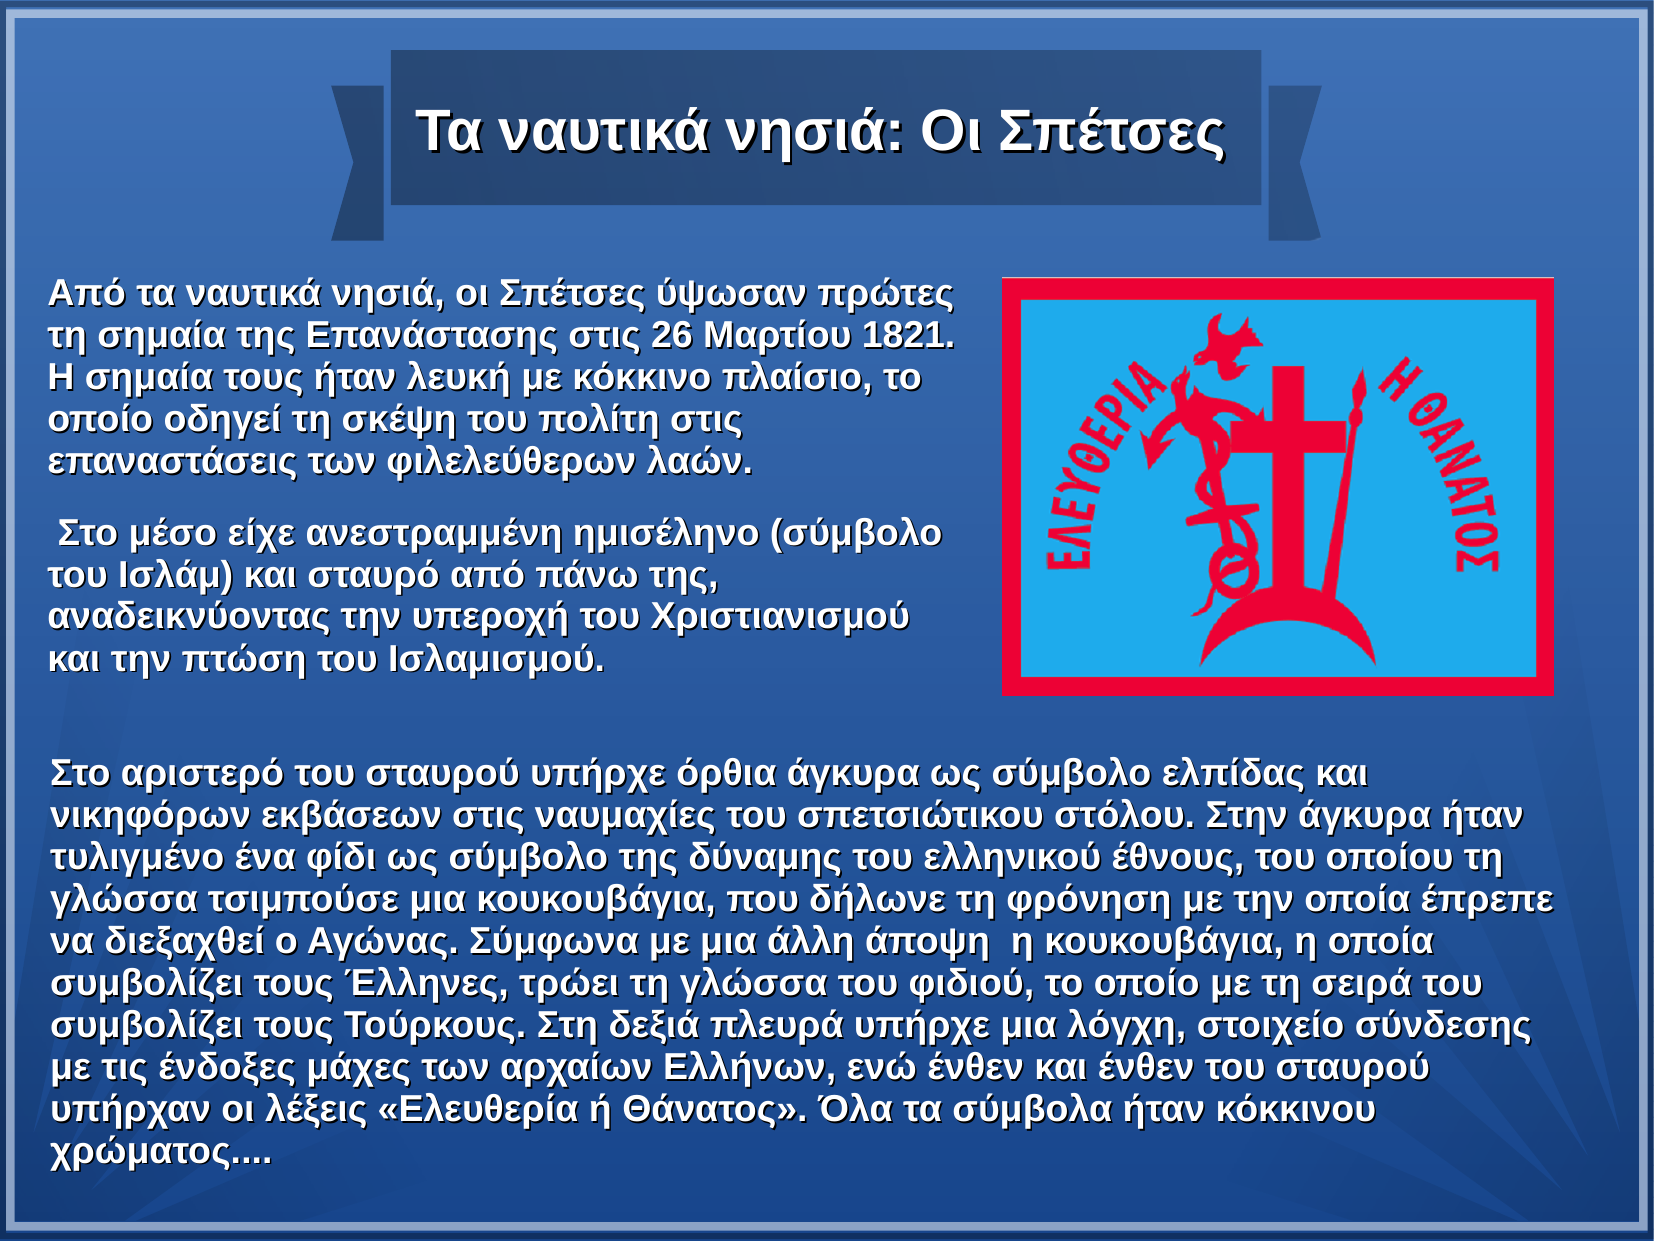

Τα ναυτικά νησιά: Οι Σπέτσες
# Από τα ναυτικά νησιά, οι Σπέτσες ύψωσαν πρώτες τη σημαία της Επανάστασης στις 26 Μαρτίου 1821. Η σημαία τους ήταν λευκή με κόκκινο πλαίσιο, το οποίο οδηγεί τη σκέψη του πολίτη στις επαναστάσεις των φιλελεύθερων λαών.
 Στο μέσο είχε ανεστραμμένη ημισέληνο (σύμβολο του Ισλάμ) και σταυρό από πάνω της, αναδεικνύοντας την υπεροχή του Χριστιανισμού και την πτώση του Ισλαμισμού.
Στο αριστερό του σταυρού υπήρχε όρθια άγκυρα ως σύμβολο ελπίδας και νικηφόρων εκβάσεων στις ναυμαχίες του σπετσιώτικου στόλου. Στην άγκυρα ήταν τυλιγμένο ένα φίδι ως σύμβολο της δύναμης του ελληνικού έθνους, του οποίου τη γλώσσα τσιμπούσε μια κουκουβάγια, που δήλωνε τη φρόνηση με την οποία έπρεπε να διεξαχθεί ο Αγώνας. Σύμφωνα με μια άλλη άποψη η κουκουβάγια, η οποία συμβολίζει τους Έλληνες, τρώει τη γλώσσα του φιδιού, το οποίο με τη σειρά του συμβολίζει τους Τούρκους. Στη δεξιά πλευρά υπήρχε μια λόγχη, στοιχείο σύνδεσης με τις ένδοξες μάχες των αρχαίων Ελλήνων, ενώ ένθεν και ένθεν του σταυρού υπήρχαν οι λέξεις «Ελευθερία ή Θάνατος». Όλα τα σύμβολα ήταν κόκκινου χρώματος....